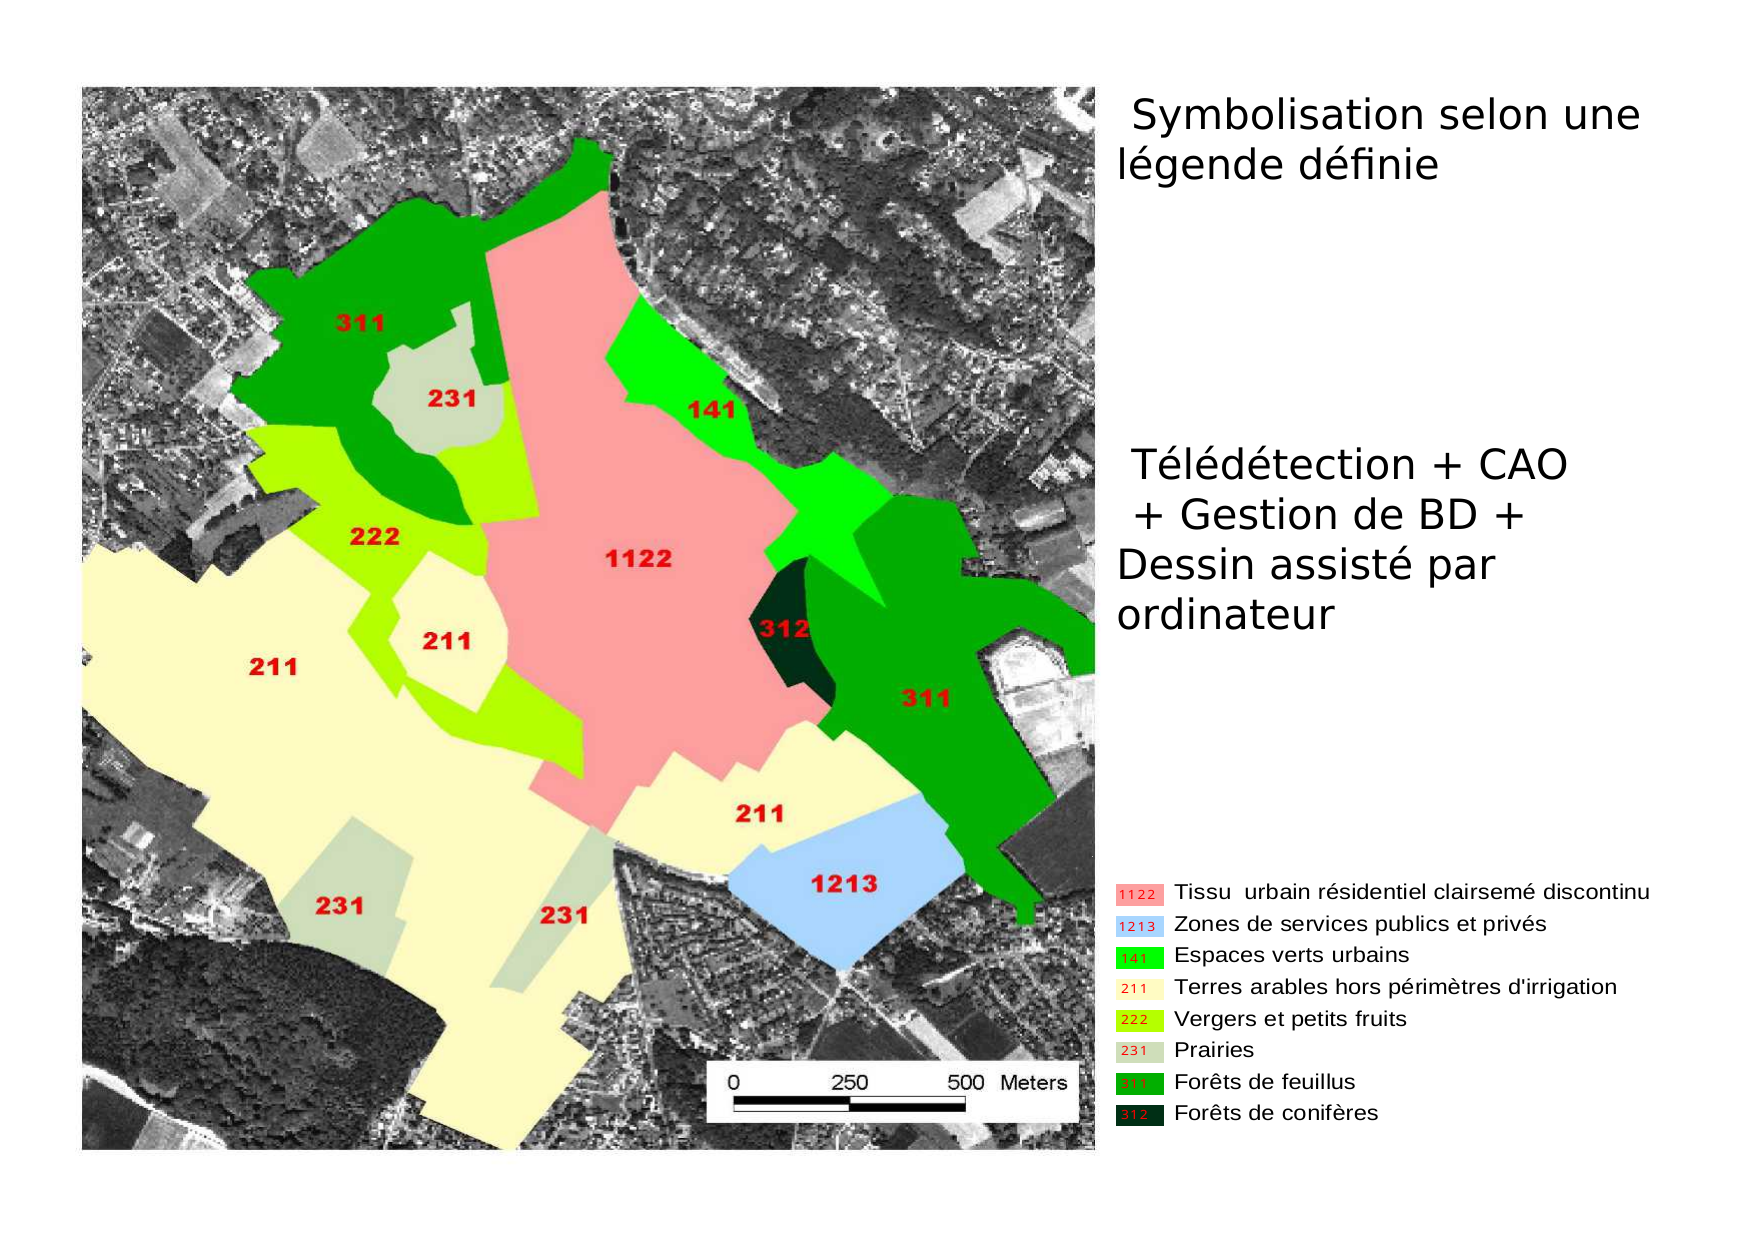

Symbolisation selon une légende définie
Télédétection + CAO
+ Gestion de BD + Dessin assisté par ordinateur
GEOG-F-302 - SIG - Applications - Eléonore WOLFF